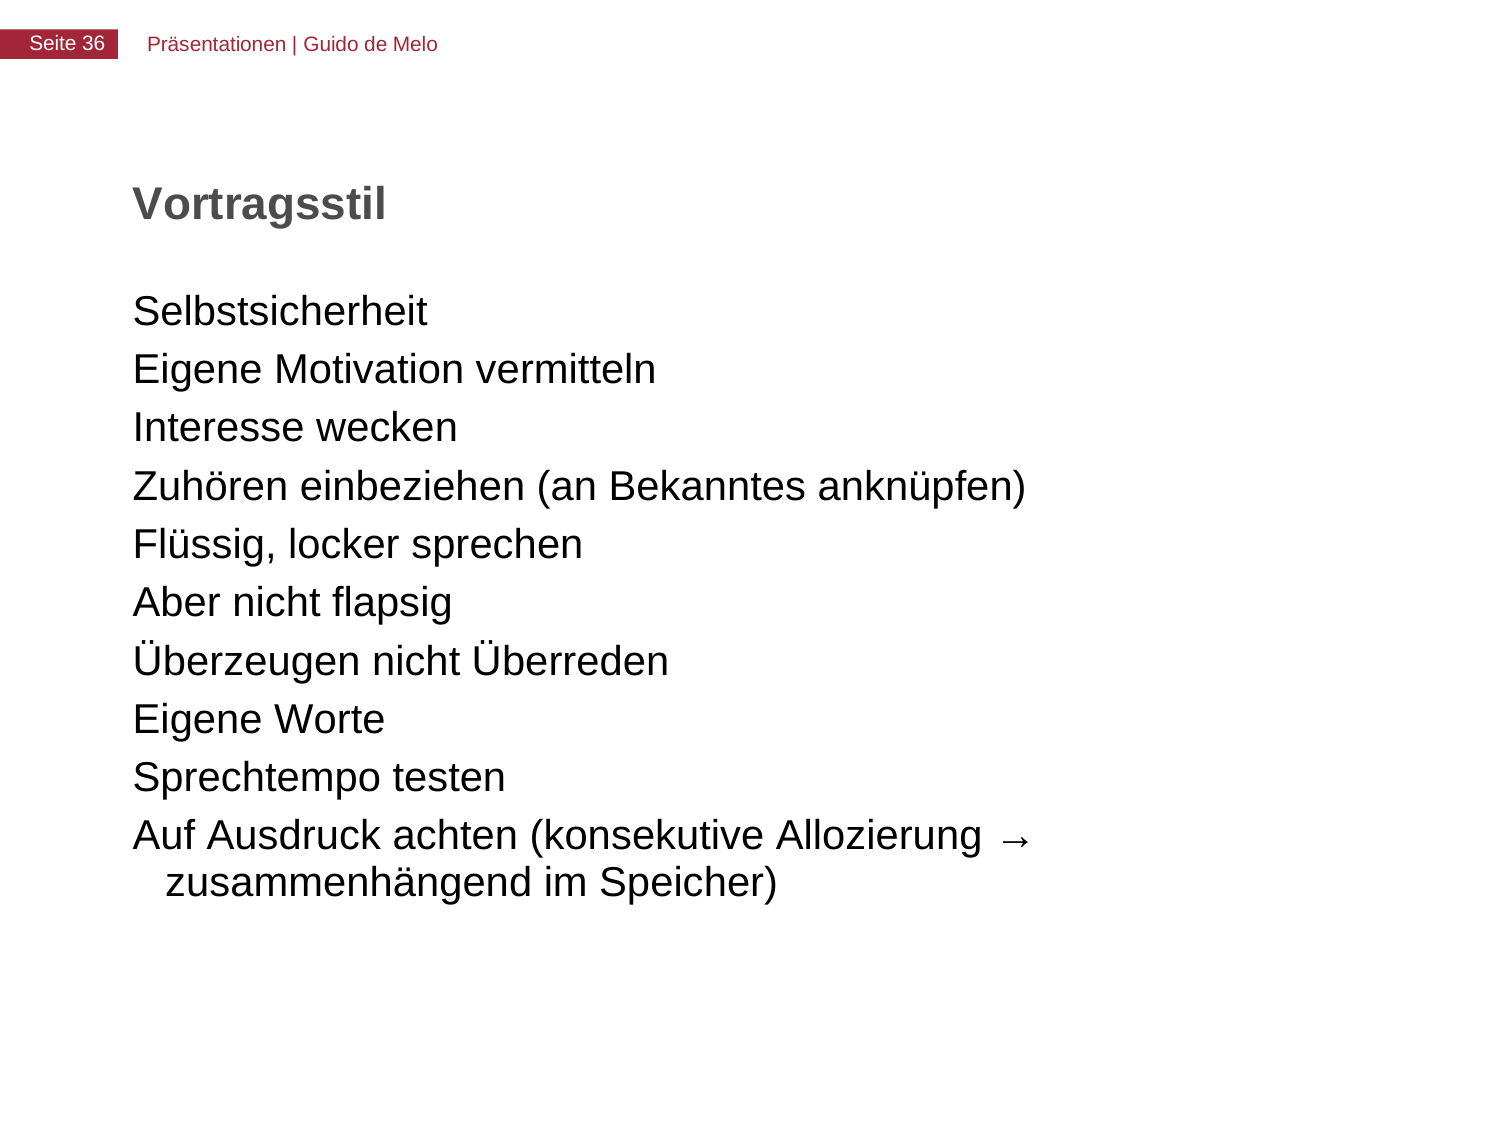

# Vortragsstil
Selbstsicherheit
Eigene Motivation vermitteln
Interesse wecken
Zuhören einbeziehen (an Bekanntes anknüpfen)
Flüssig, locker sprechen
Aber nicht flapsig
Überzeugen nicht Überreden
Eigene Worte
Sprechtempo testen
Auf Ausdruck achten (konsekutive Allozierung → zusammenhängend im Speicher)